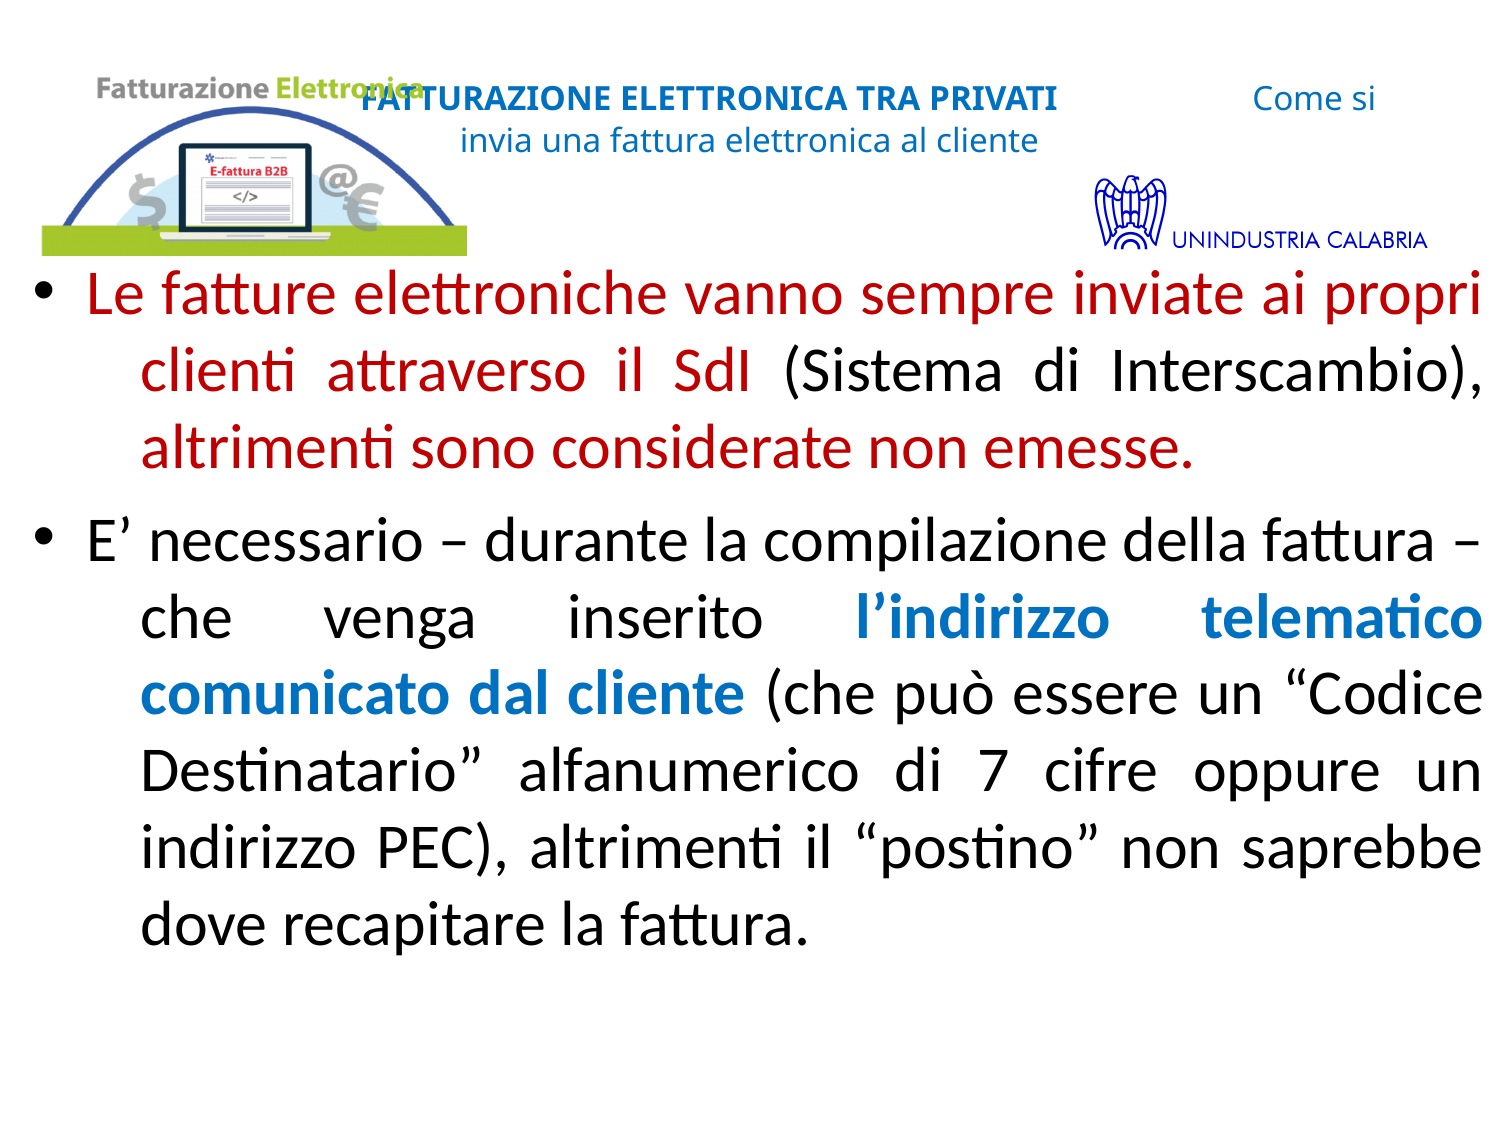

# FATTURAZIONE ELETTRONICA TRA PRIVATI Come si invia una fattura elettronica al cliente
Le fatture elettroniche vanno sempre inviate ai propri clienti attraverso il SdI (Sistema di Interscambio), altrimenti sono considerate non emesse.
E’ necessario – durante la compilazione della fattura – che venga inserito l’indirizzo telematico comunicato dal cliente (che può essere un “Codice Destinatario” alfanumerico di 7 cifre oppure un indirizzo PEC), altrimenti il “postino” non saprebbe dove recapitare la fattura.